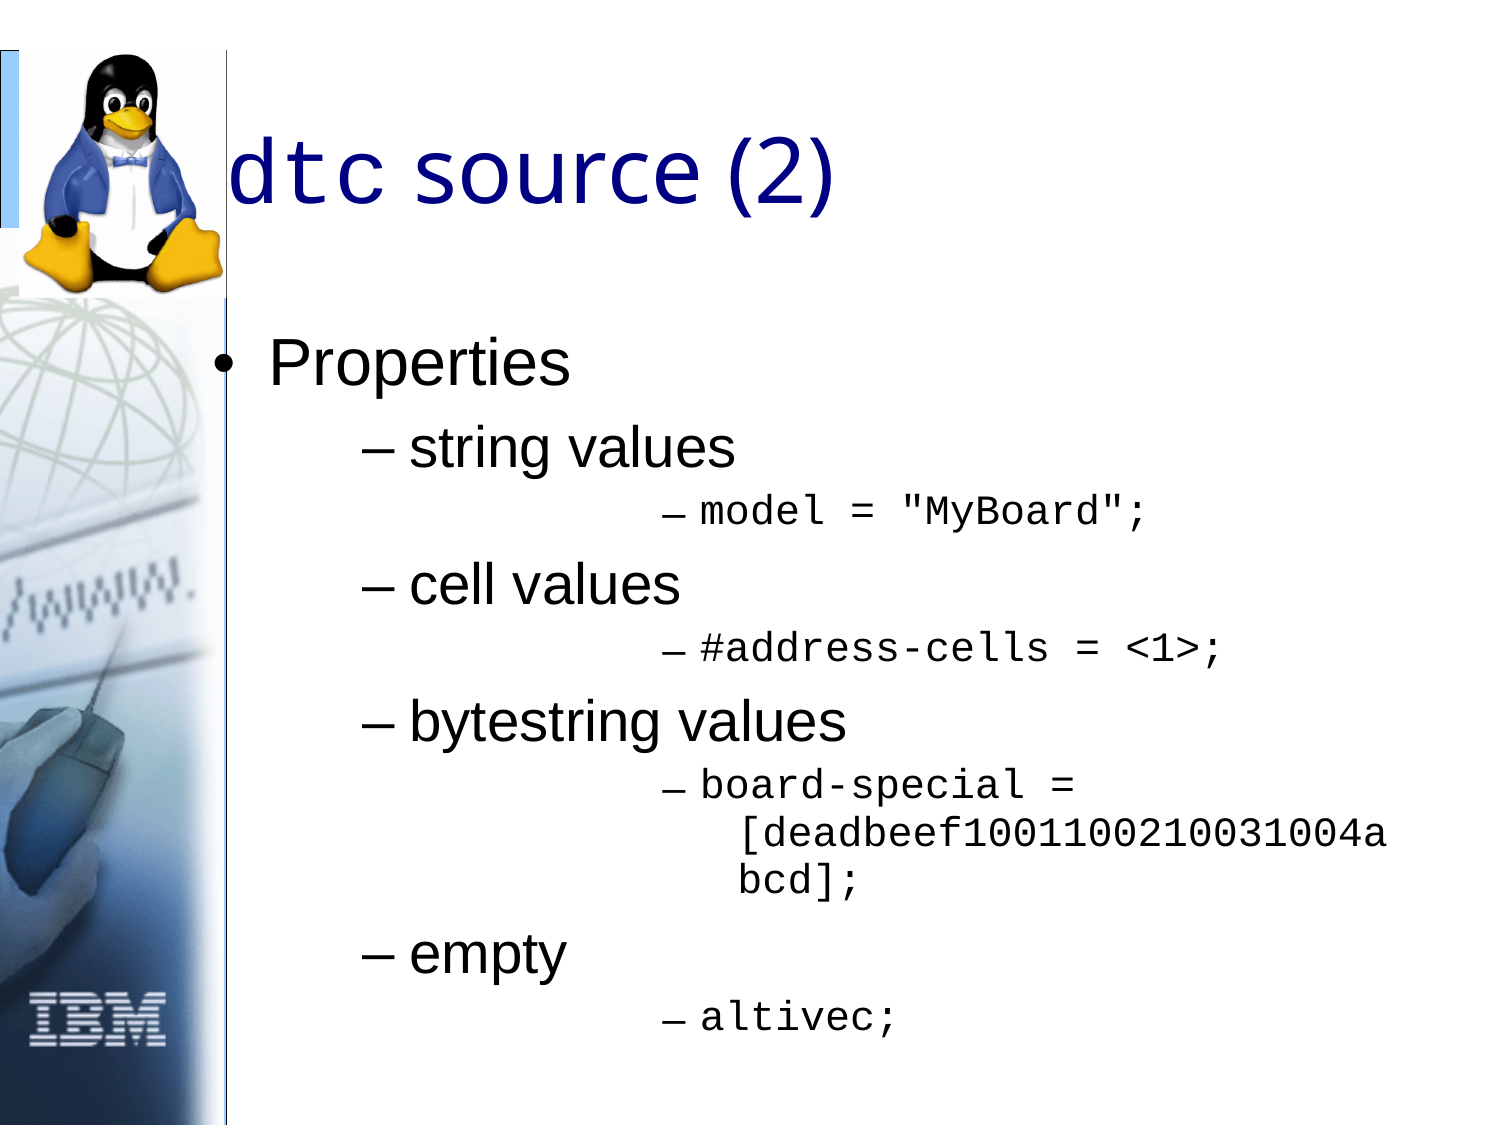

# dtc source (2)
Properties
string values
model = "MyBoard";
cell values
#address-cells = <1>;
bytestring values
board-special = [deadbeef1001100210031004abcd];
empty
altivec;